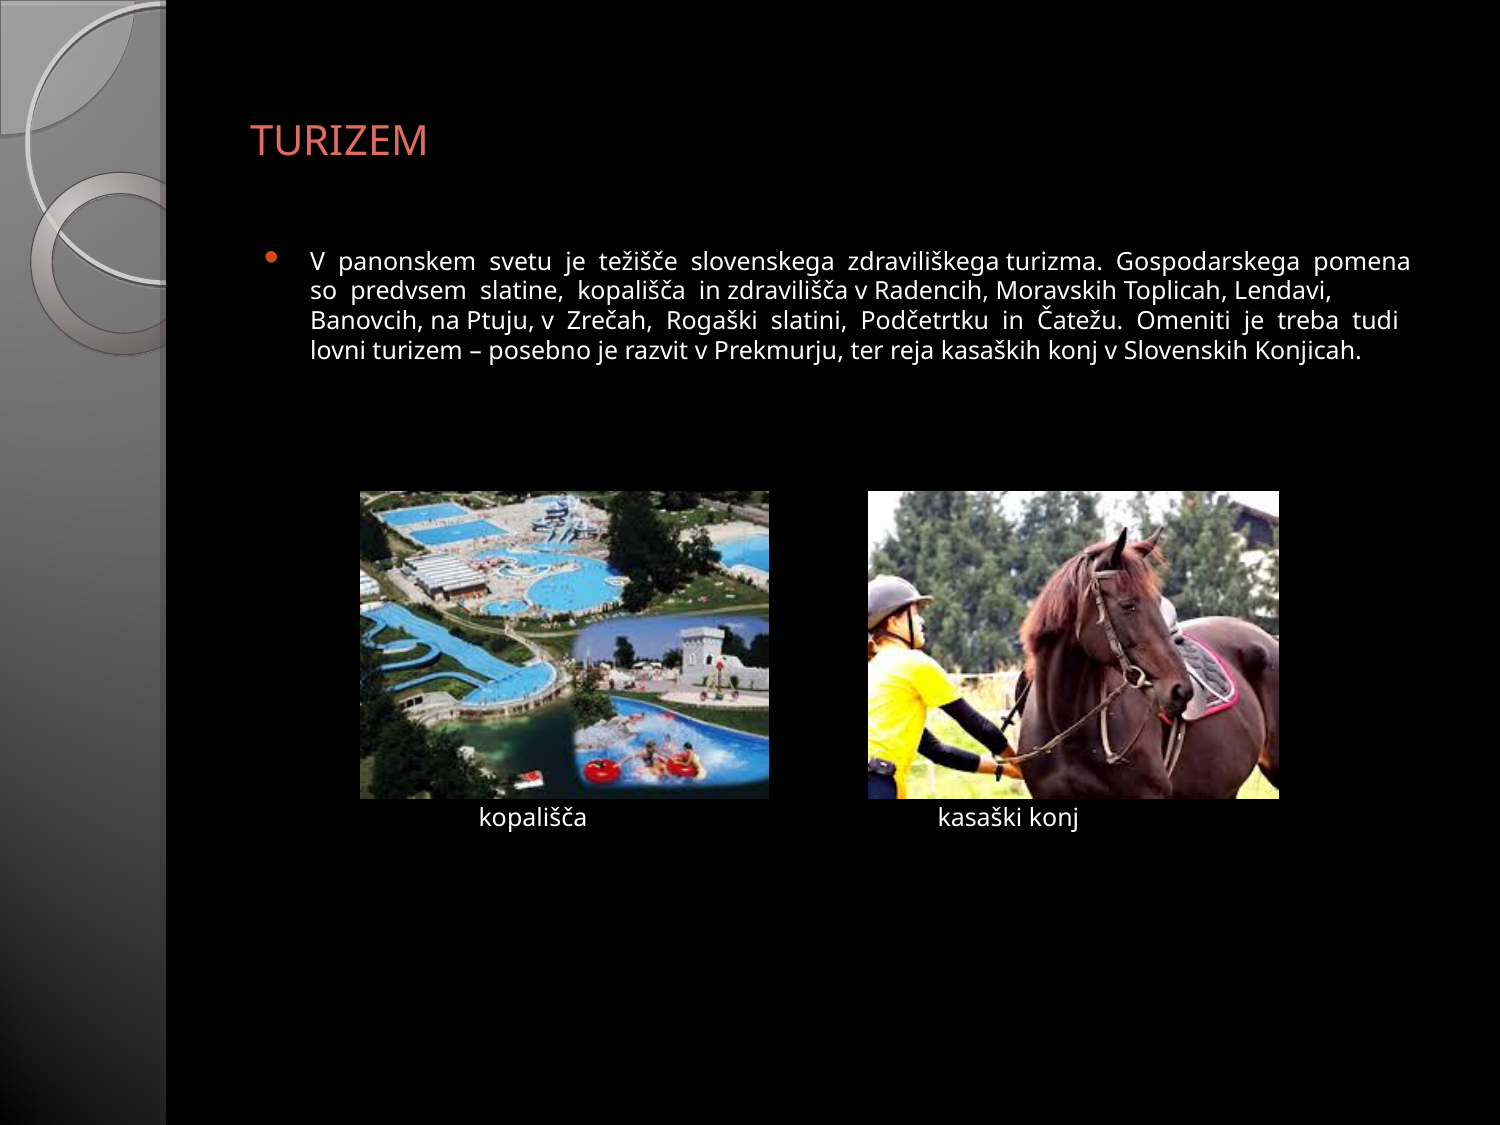

# TURIZEM
V panonskem svetu je težišče slovenskega zdraviliškega turizma. Gospodarskega pomena so predvsem slatine, kopališča in zdravilišča v Radencih, Moravskih Toplicah, Lendavi, Banovcih, na Ptuju, v Zrečah, Rogaški slatini, Podčetrtku in Čatežu. Omeniti je treba tudi lovni turizem – posebno je razvit v Prekmurju, ter reja kasaških konj v Slovenskih Konjicah.
 kopališča kasaški konj